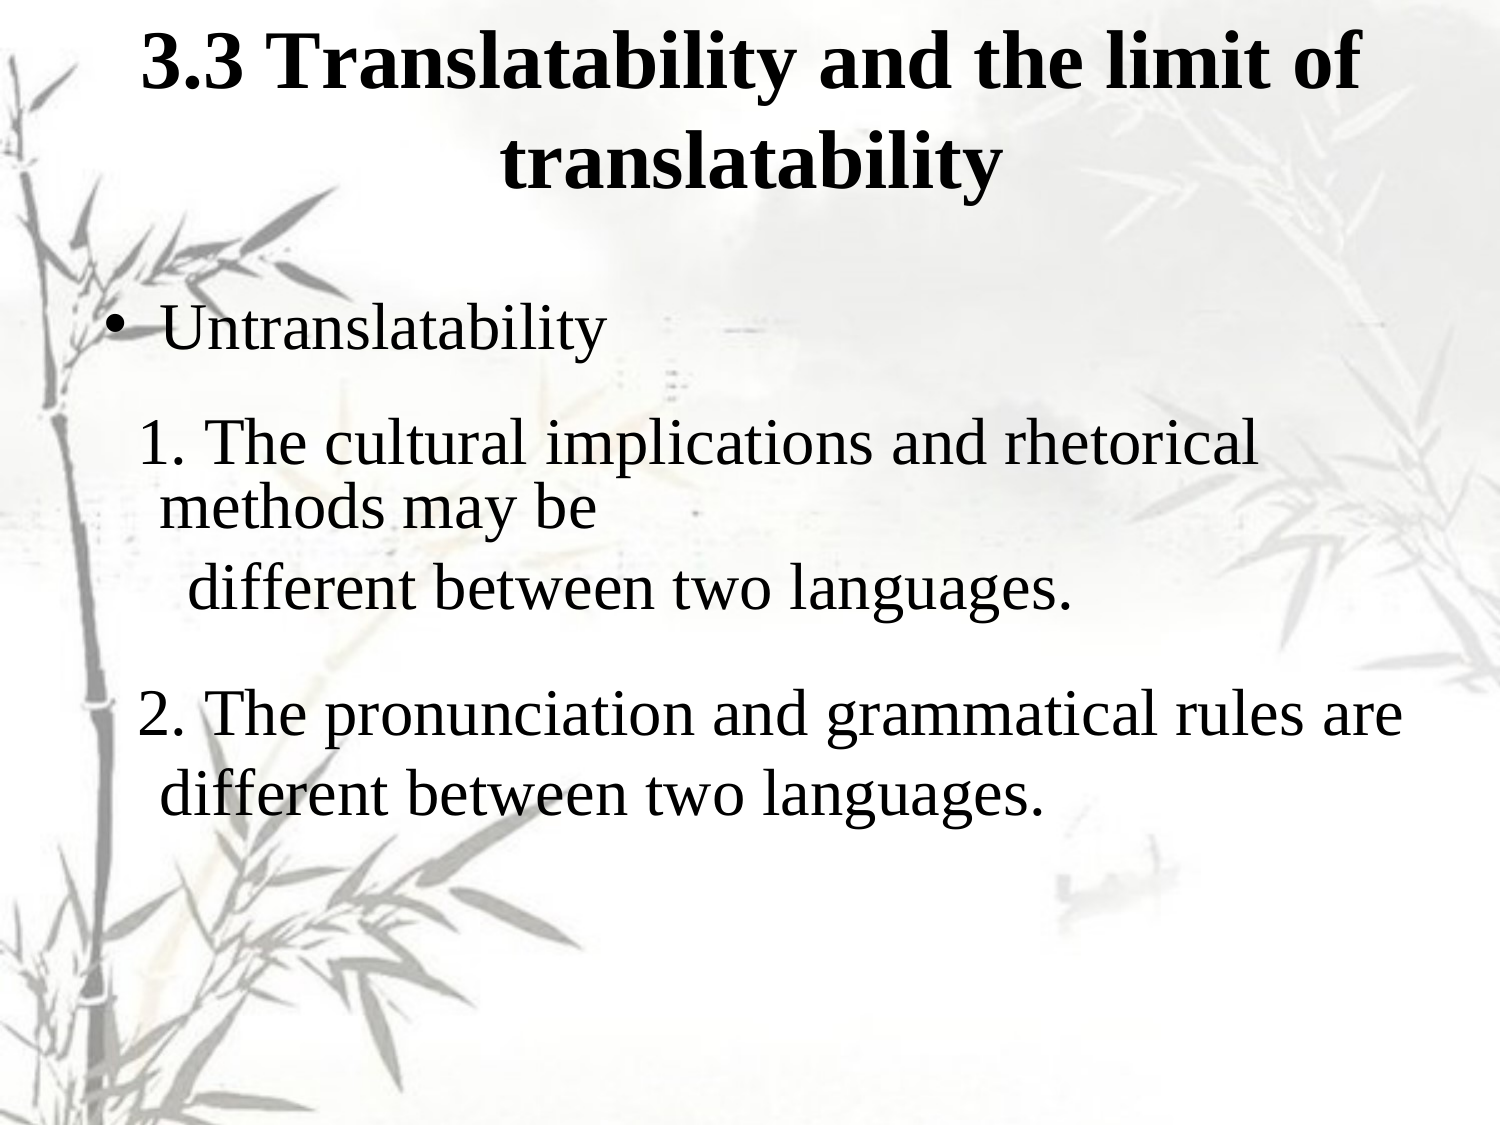

# 3.3 Translatability and the limit of translatability
Untranslatability
 1. The cultural implications and rhetorical methods may be
 different between two languages.
 2. The pronunciation and grammatical rules are different between two languages.